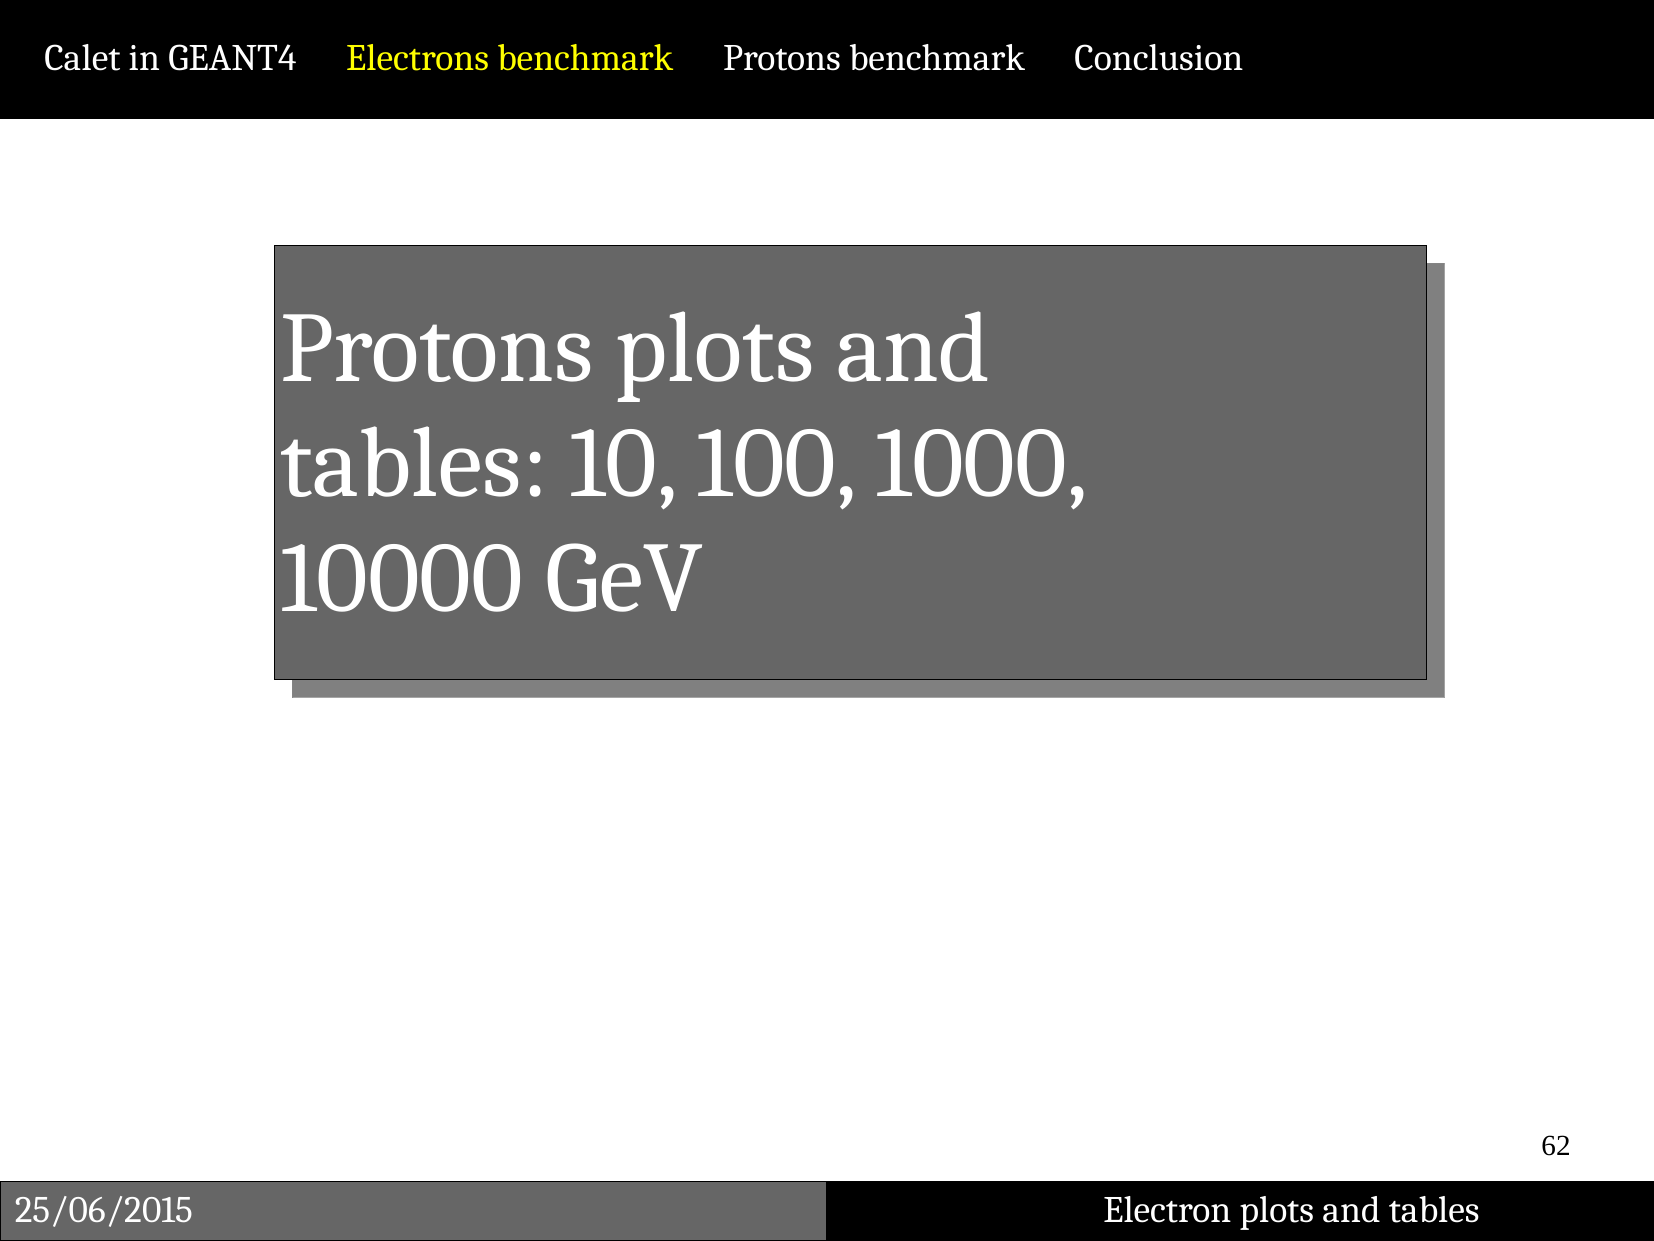

Calet in GEANT4 Electrons benchmark Protons benchmark Conclusion
Protons plots and
tables: 10, 100, 1000,
10000 GeV
62
25/06/2015
Electron plots and tables